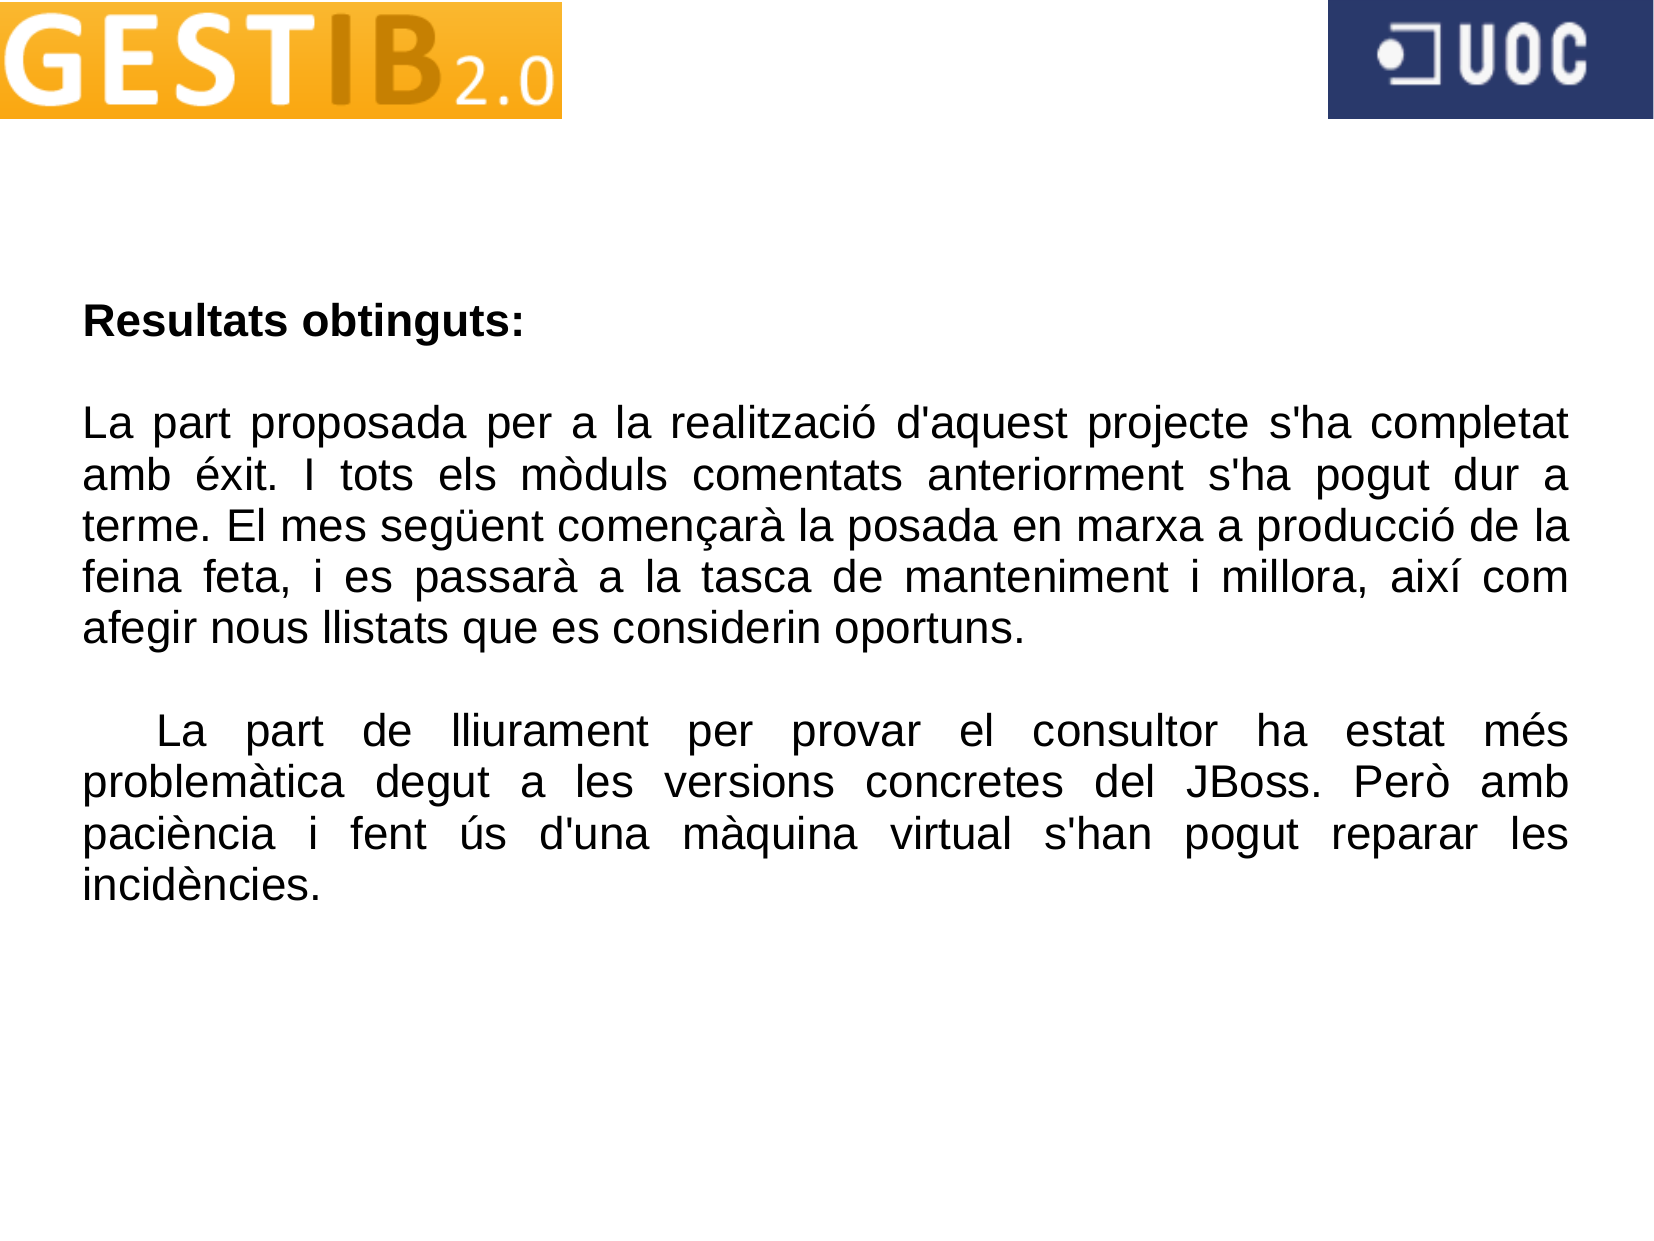

# Resultats obtinguts:
La part proposada per a la realització d'aquest projecte s'ha completat amb éxit. I tots els mòduls comentats anteriorment s'ha pogut dur a terme. El mes següent començarà la posada en marxa a producció de la feina feta, i es passarà a la tasca de manteniment i millora, així com afegir nous llistats que es considerin oportuns.
	La part de lliurament per provar el consultor ha estat més problemàtica degut a les versions concretes del JBoss. Però amb paciència i fent ús d'una màquina virtual s'han pogut reparar les incidències.